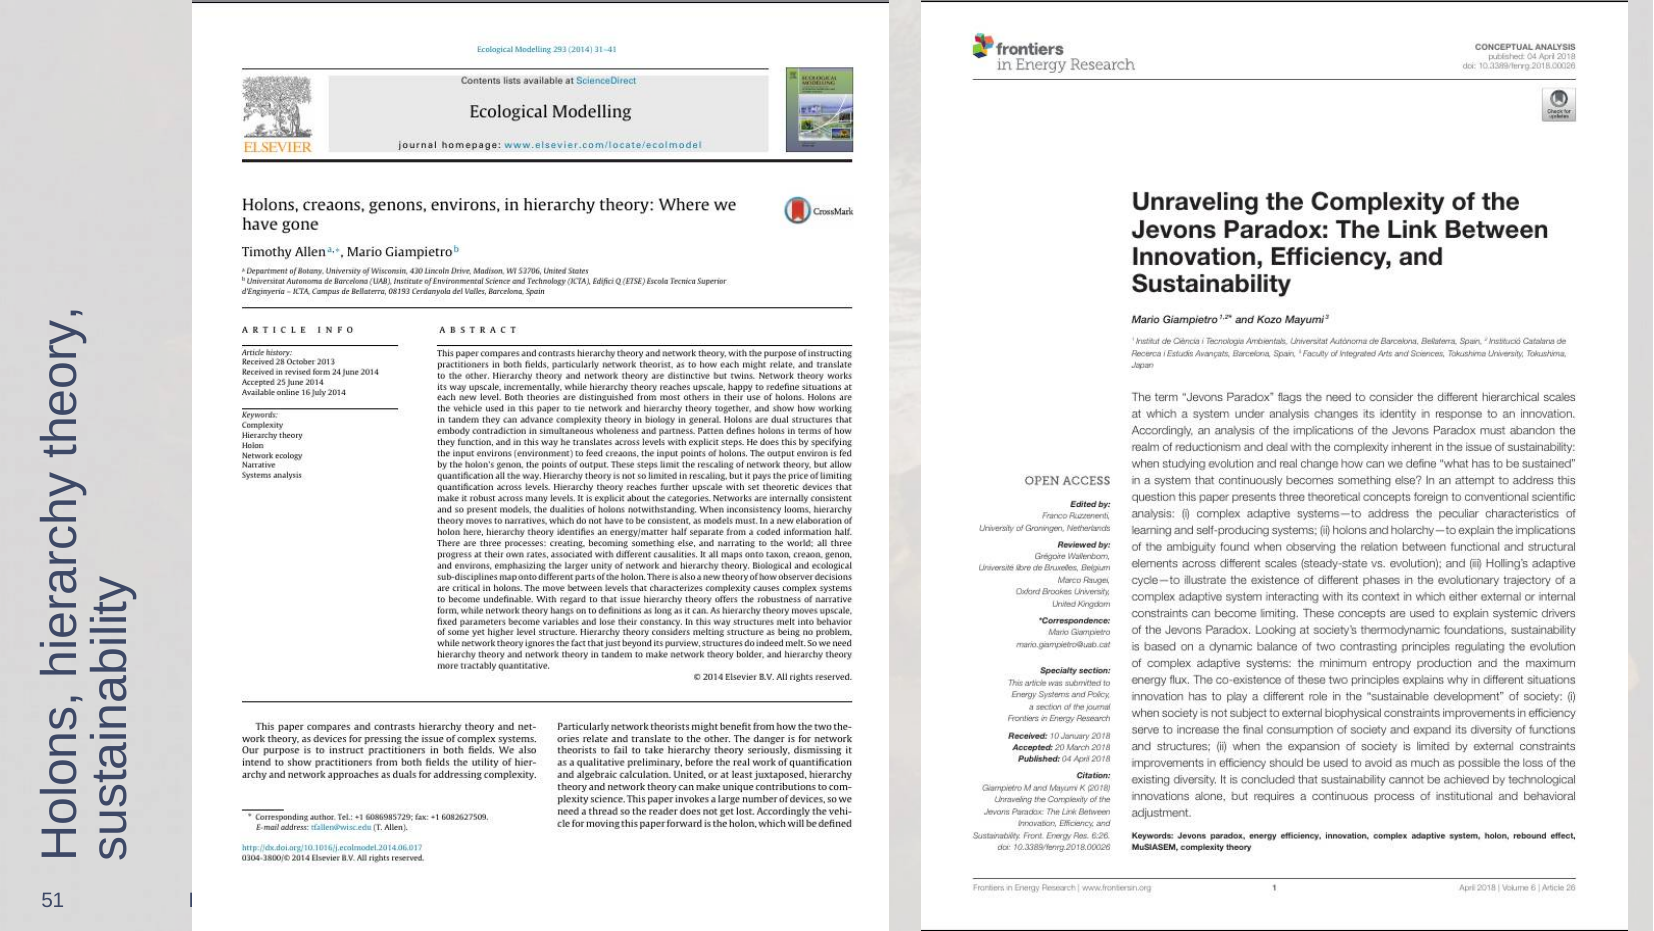

# Holons, hierarchy theory, sustainability
Evolving Pattern Language towards an Affordance Language
May 2018
51